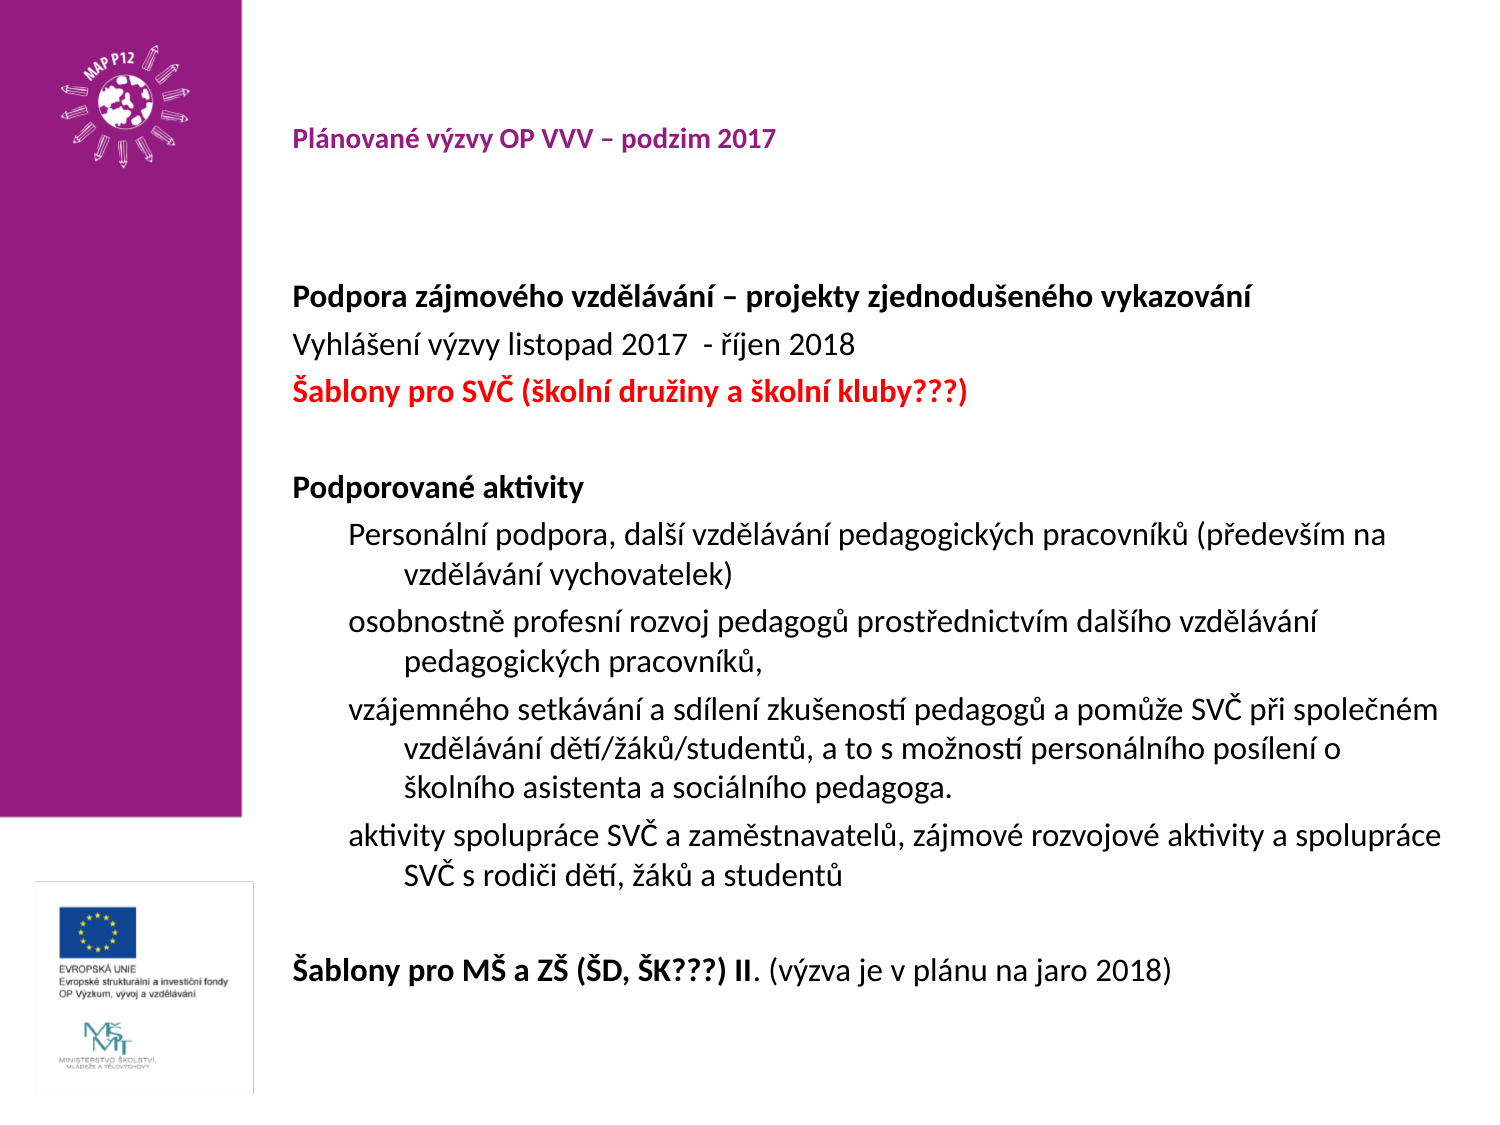

# Plánované výzvy OP VVV – podzim 2017
Podpora zájmového vzdělávání – projekty zjednodušeného vykazování
Vyhlášení výzvy listopad 2017 - říjen 2018
Šablony pro SVČ (školní družiny a školní kluby???)
Podporované aktivity
Personální podpora, další vzdělávání pedagogických pracovníků (především na vzdělávání vychovatelek)
osobnostně profesní rozvoj pedagogů prostřednictvím dalšího vzdělávání pedagogických pracovníků,
vzájemného setkávání a sdílení zkušeností pedagogů a pomůže SVČ při společném vzdělávání dětí/žáků/studentů, a to s možností personálního posílení o školního asistenta a sociálního pedagoga.
aktivity spolupráce SVČ a zaměstnavatelů, zájmové rozvojové aktivity a spolupráce SVČ s rodiči dětí, žáků a studentů
Šablony pro MŠ a ZŠ (ŠD, ŠK???) II. (výzva je v plánu na jaro 2018)